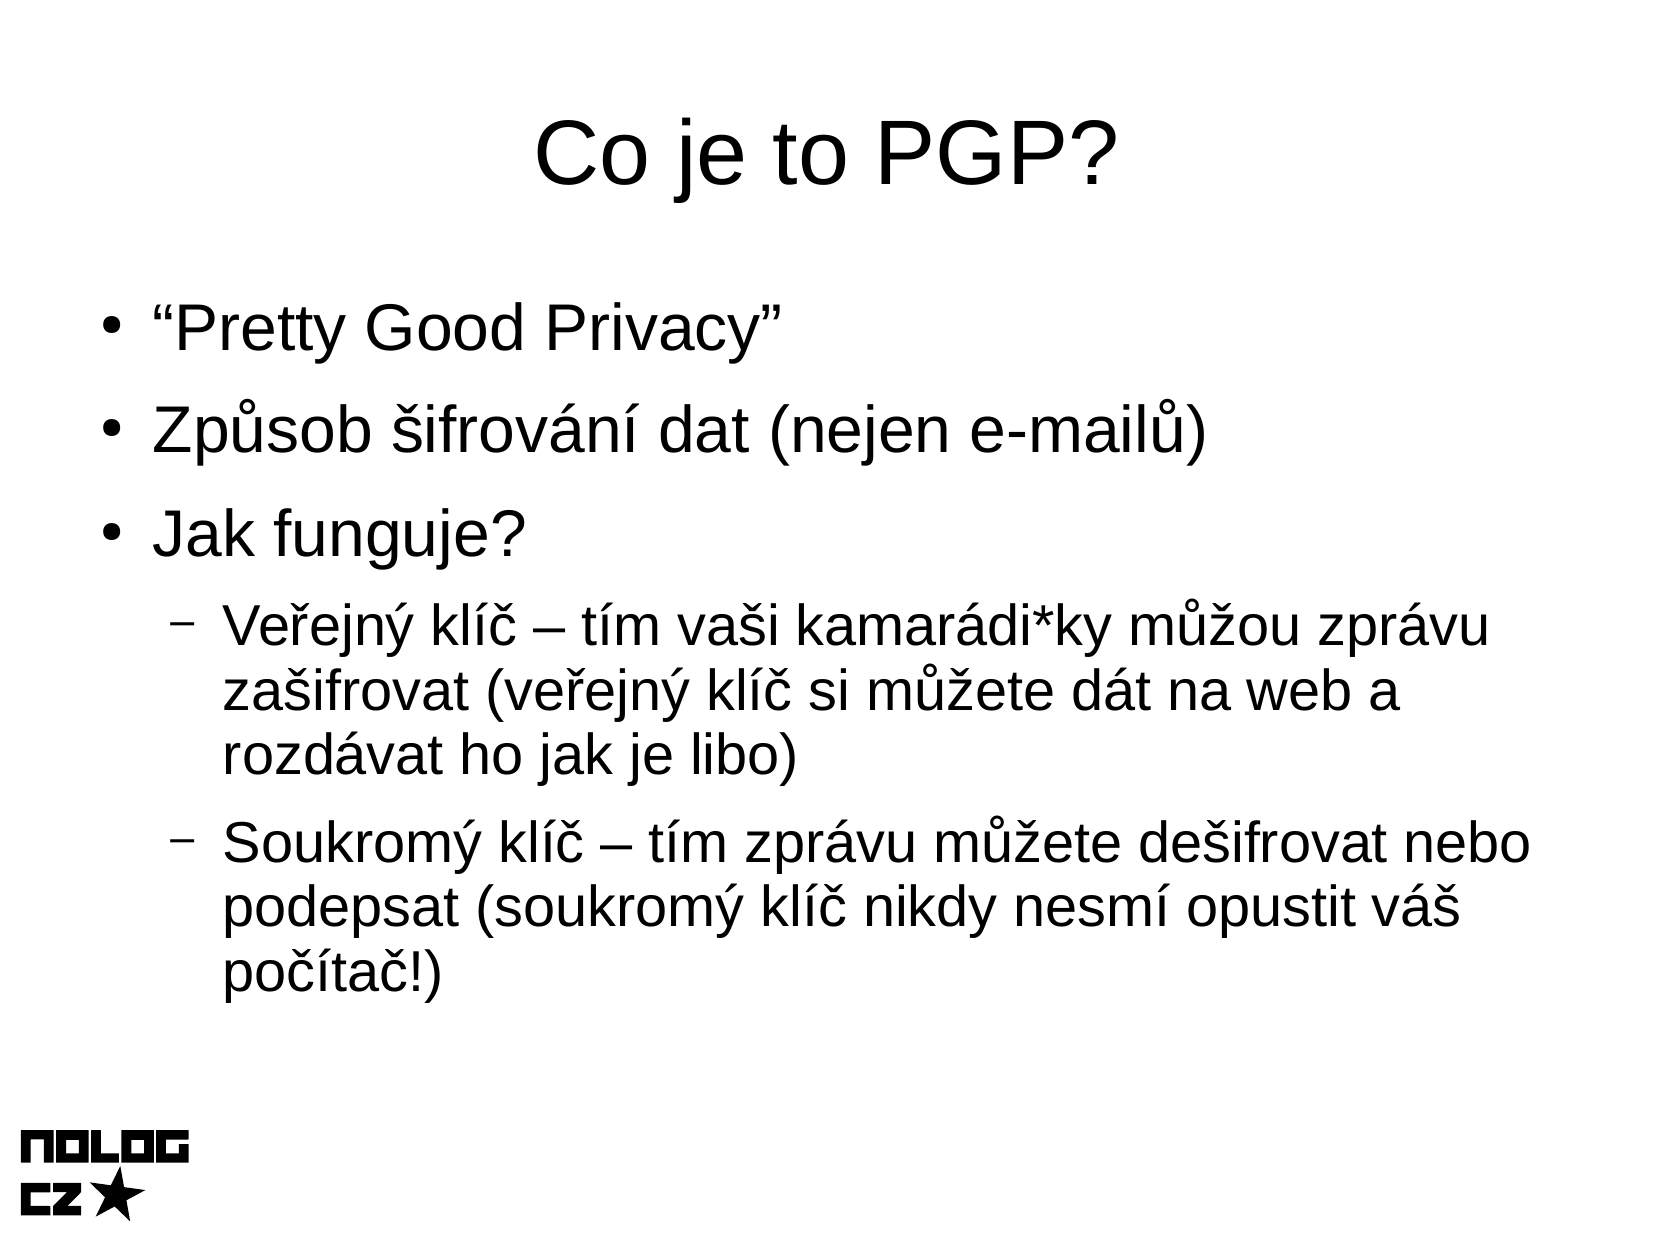

# Co je to PGP?
“Pretty Good Privacy”
Způsob šifrování dat (nejen e-mailů)
Jak funguje?
Veřejný klíč – tím vaši kamarádi*ky můžou zprávu zašifrovat (veřejný klíč si můžete dát na web a rozdávat ho jak je libo)
Soukromý klíč – tím zprávu můžete dešifrovat nebo podepsat (soukromý klíč nikdy nesmí opustit váš počítač!)